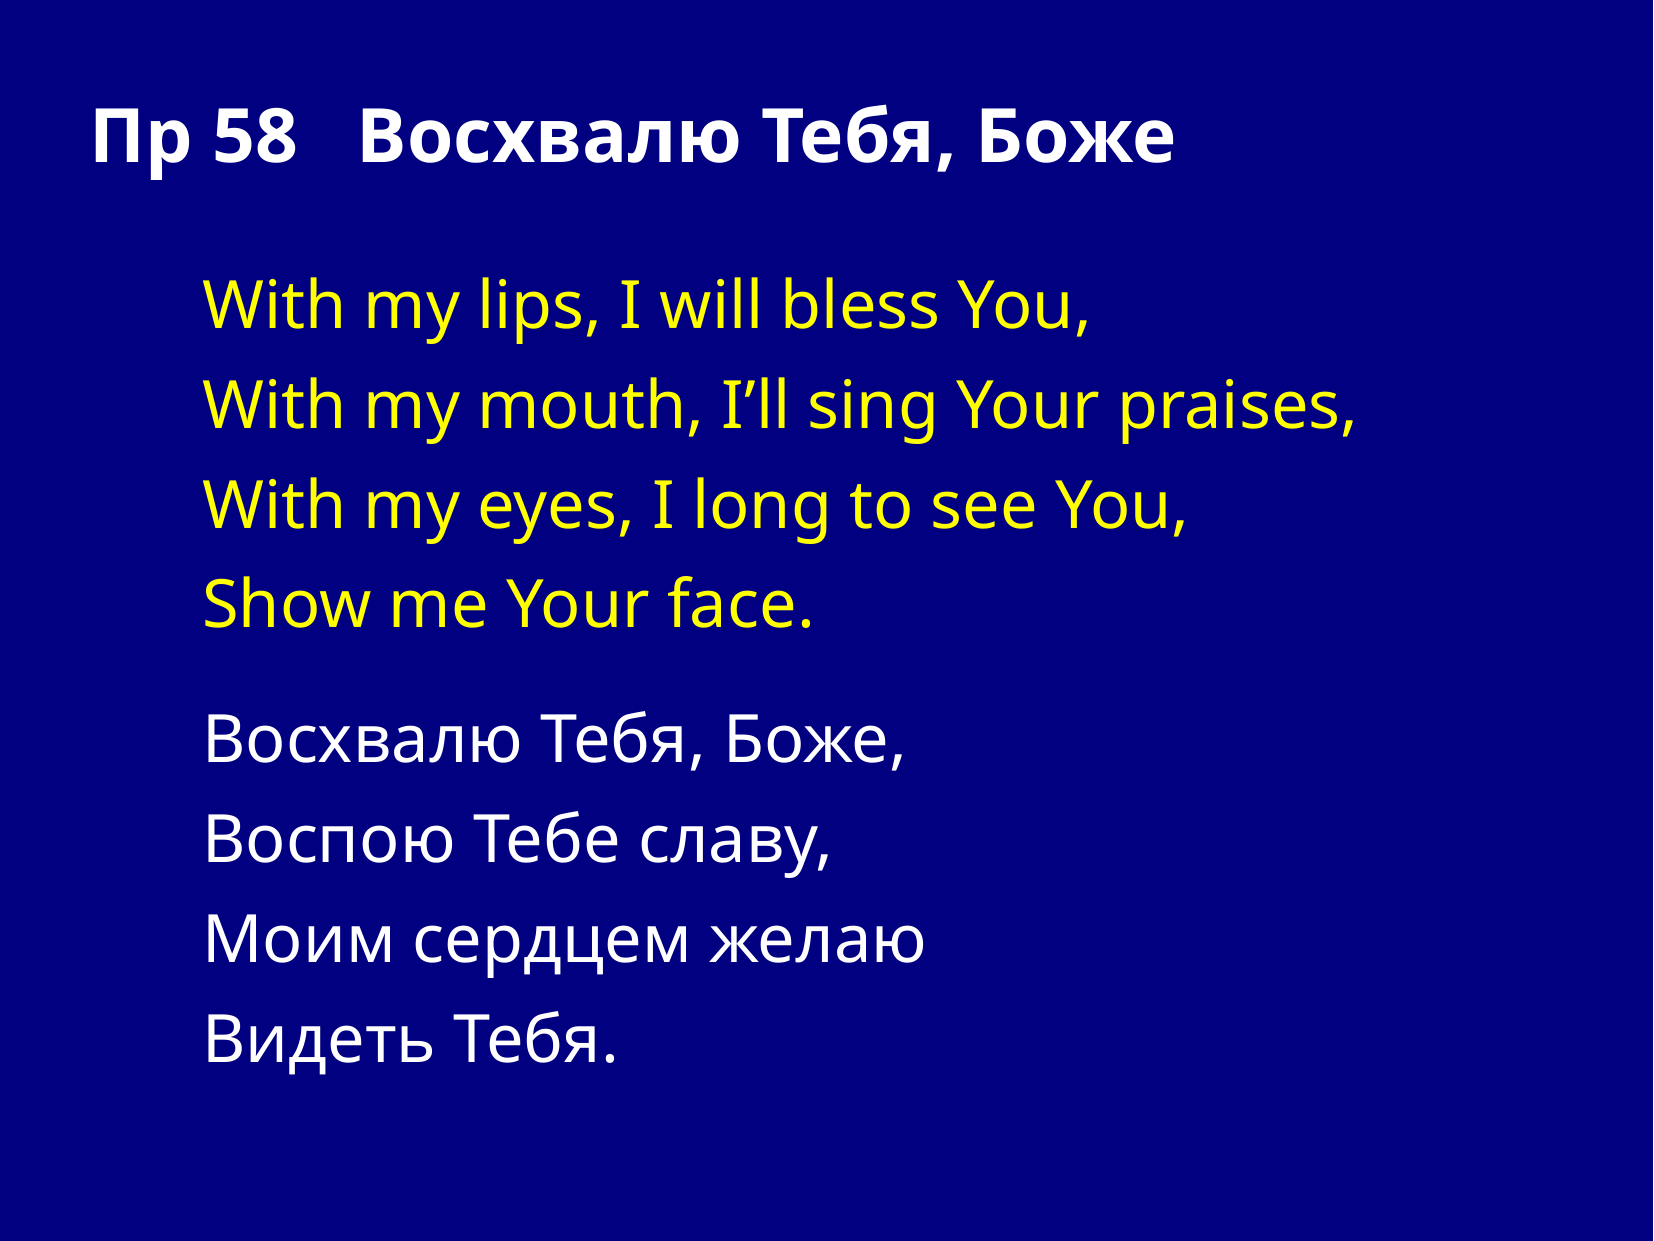

Пр 58 Восхвалю Тебя, Боже
	With my lips, I will bless You,
	With my mouth, I’ll sing Your praises,
	With my eyes, I long to see You,
	Show me Your face.
	Восхвалю Тебя, Боже,
	Воспою Тебе славу,
	Моим сердцем желаю
	Видеть Тебя.